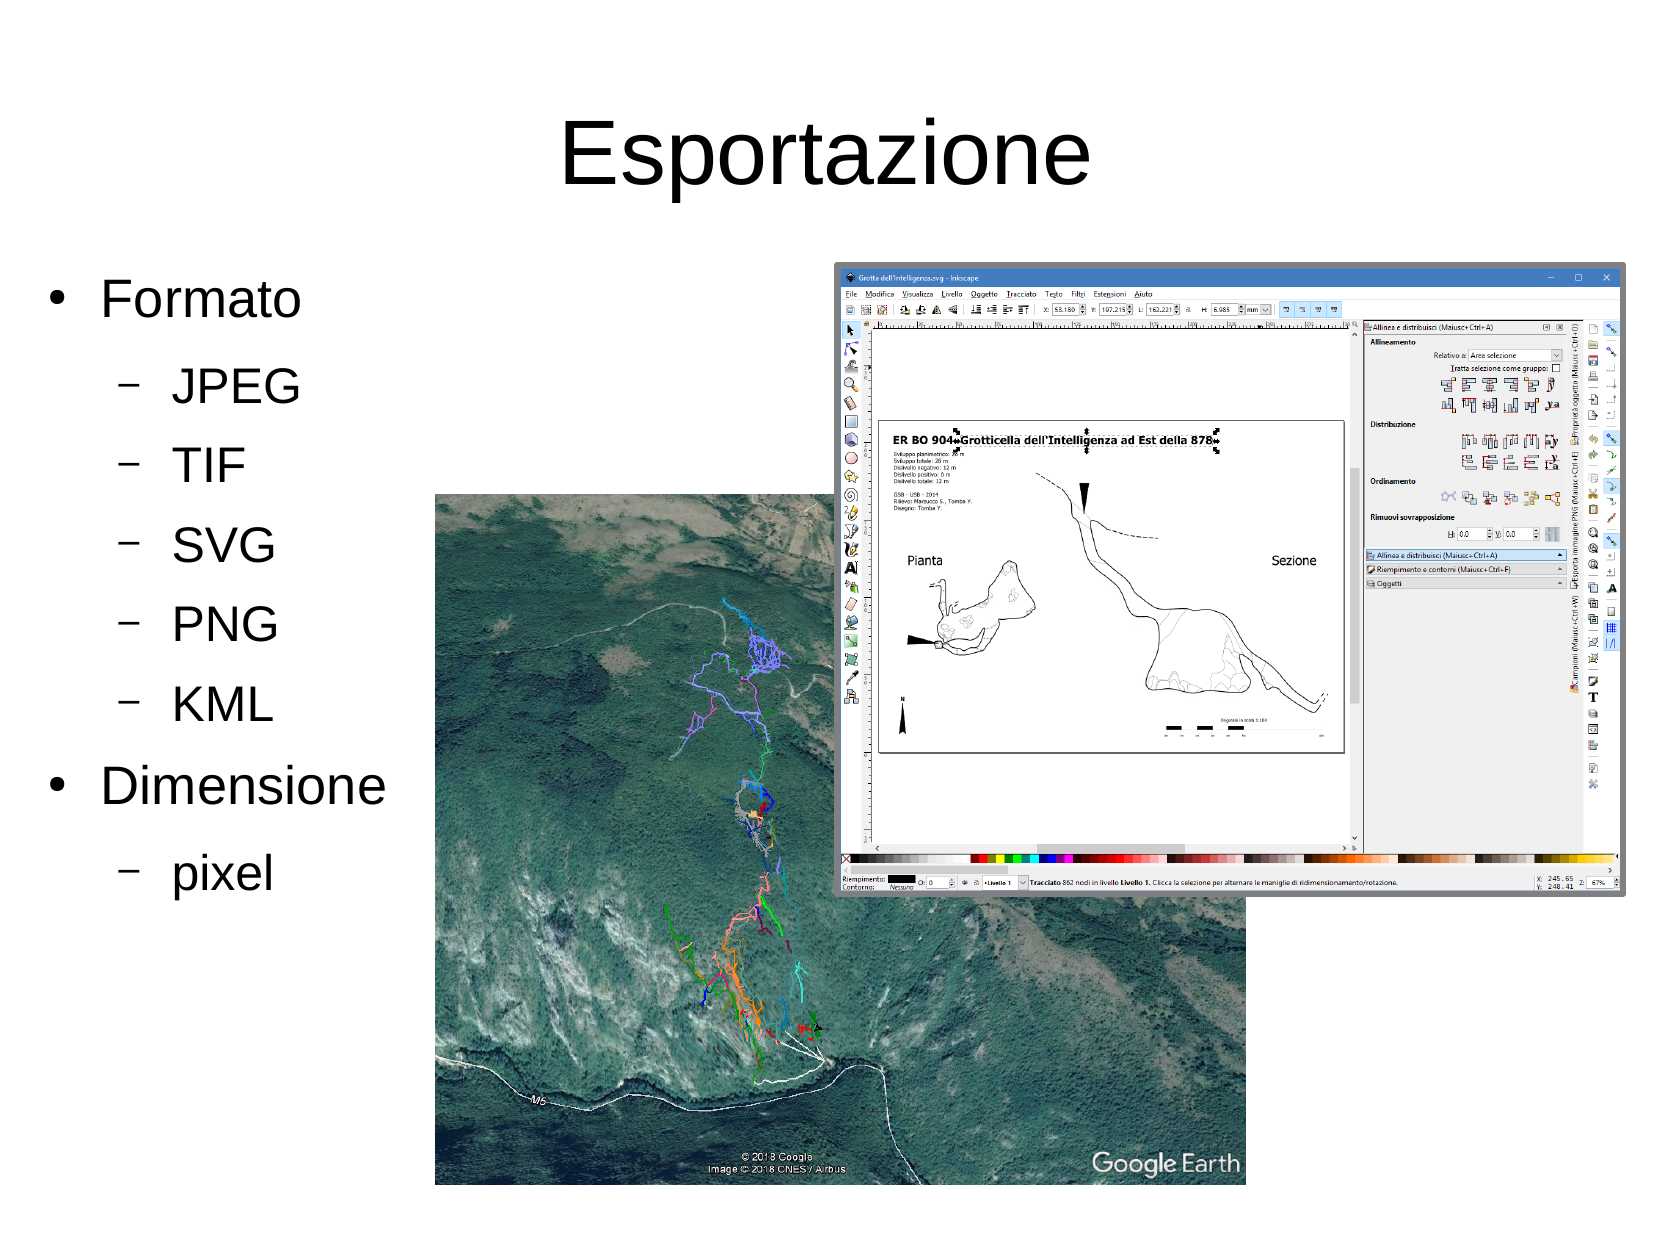

# Esportazione
Formato
JPEG
TIF
SVG
PNG
KML
Dimensione
pixel